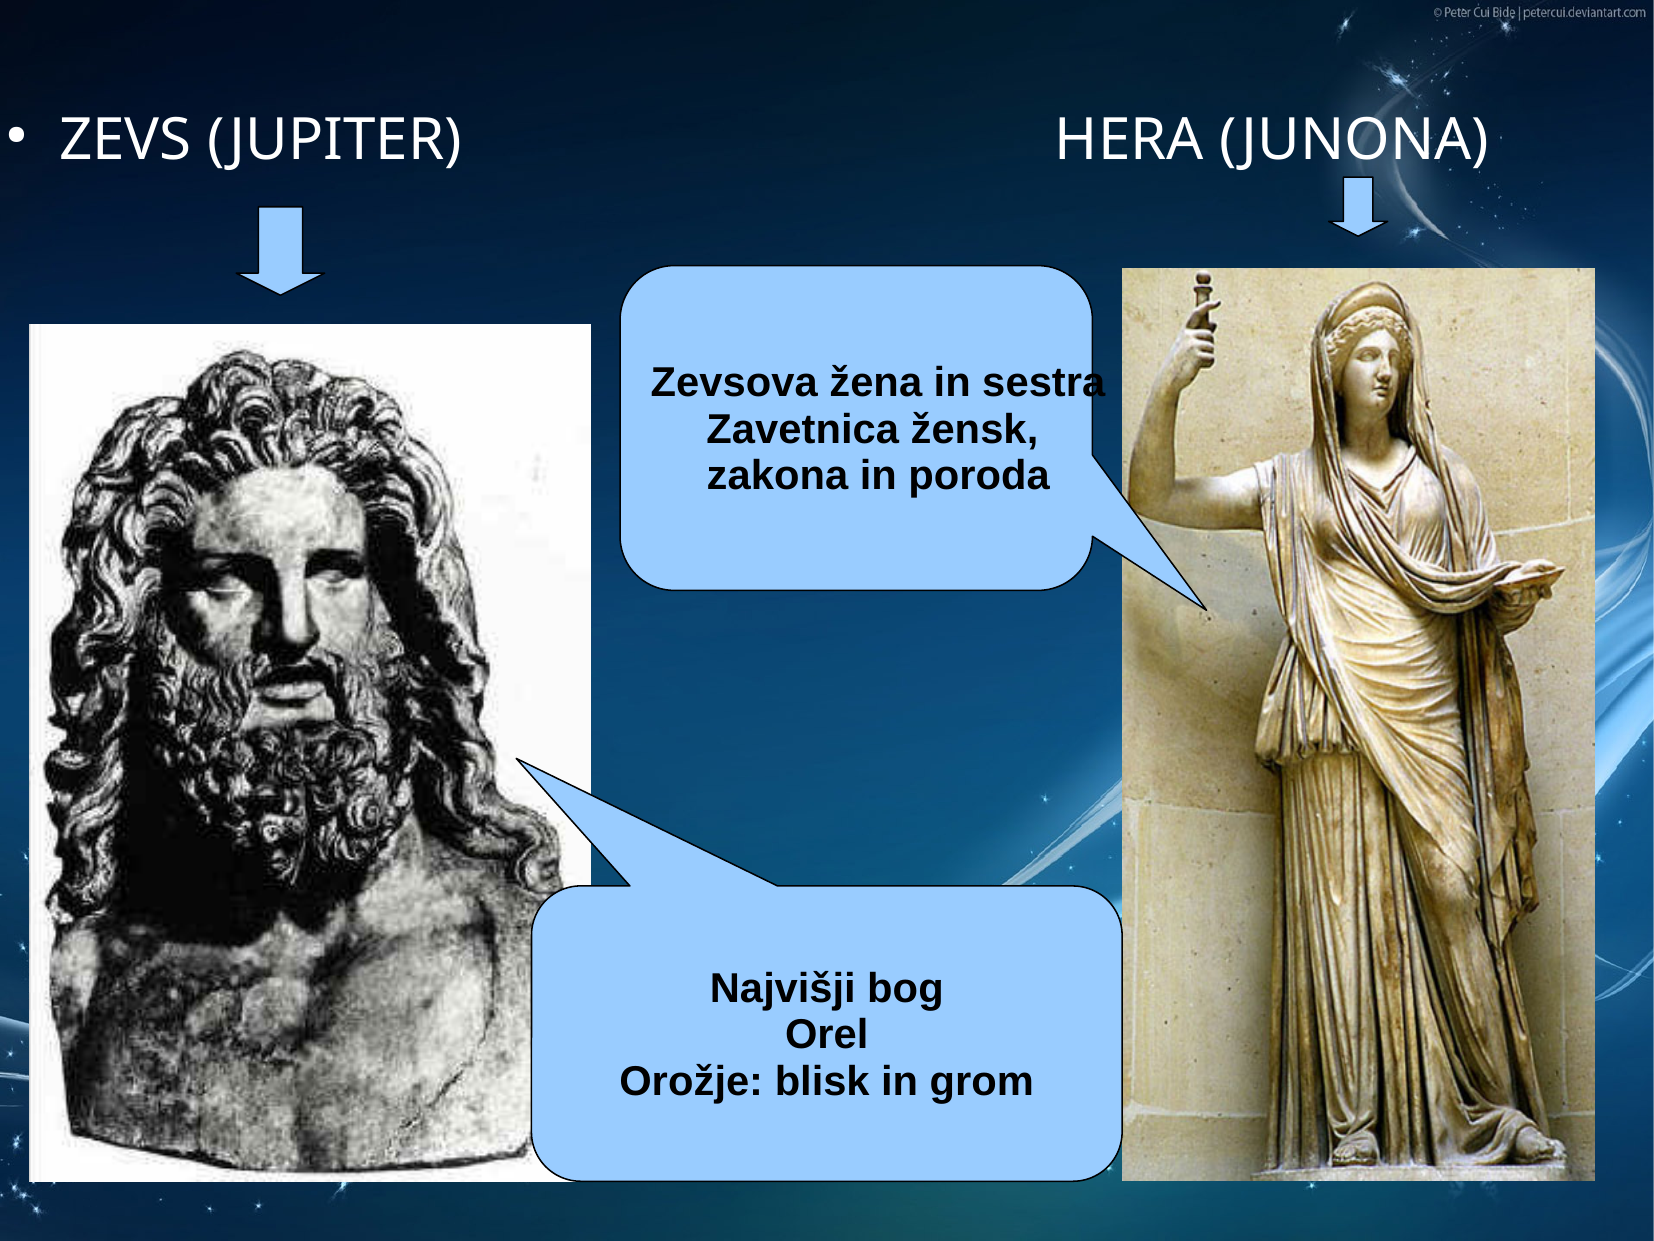

# ZEVS (JUPITER) HERA (JUNONA)
Zevsova žena in sestra
Zavetnica žensk,
zakona in poroda
Najvišji bog
Orel
Orožje: blisk in grom